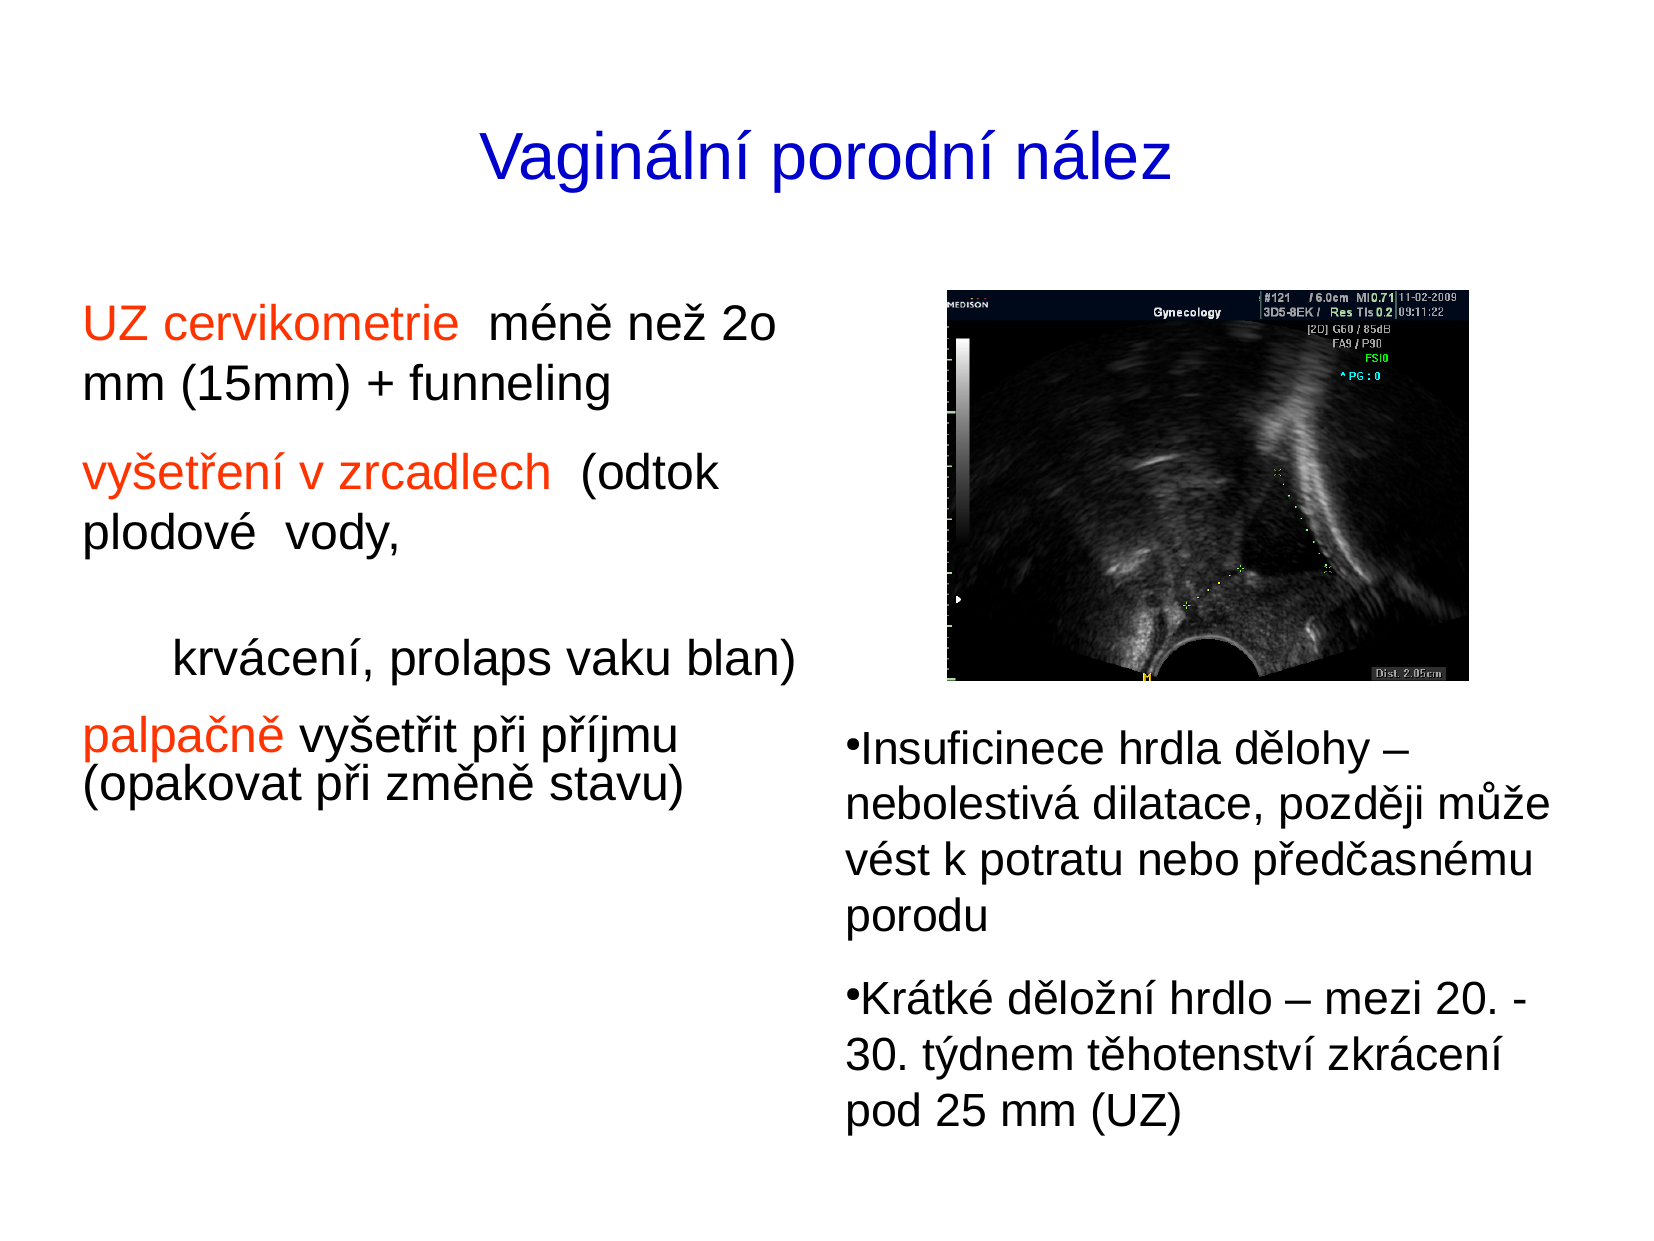

# Vaginální porodní nález
UZ cervikometrie méně než 2o mm (15mm) + funneling
vyšetření v zrcadlech (odtok plodové vody,
 krvácení, prolaps vaku blan)
palpačně vyšetřit při příjmu (opakovat při změně stavu)
Insuficinece hrdla dělohy – nebolestivá dilatace, později může vést k potratu nebo předčasnému porodu
Krátké děložní hrdlo – mezi 20. -30. týdnem těhotenství zkrácení pod 25 mm (UZ)